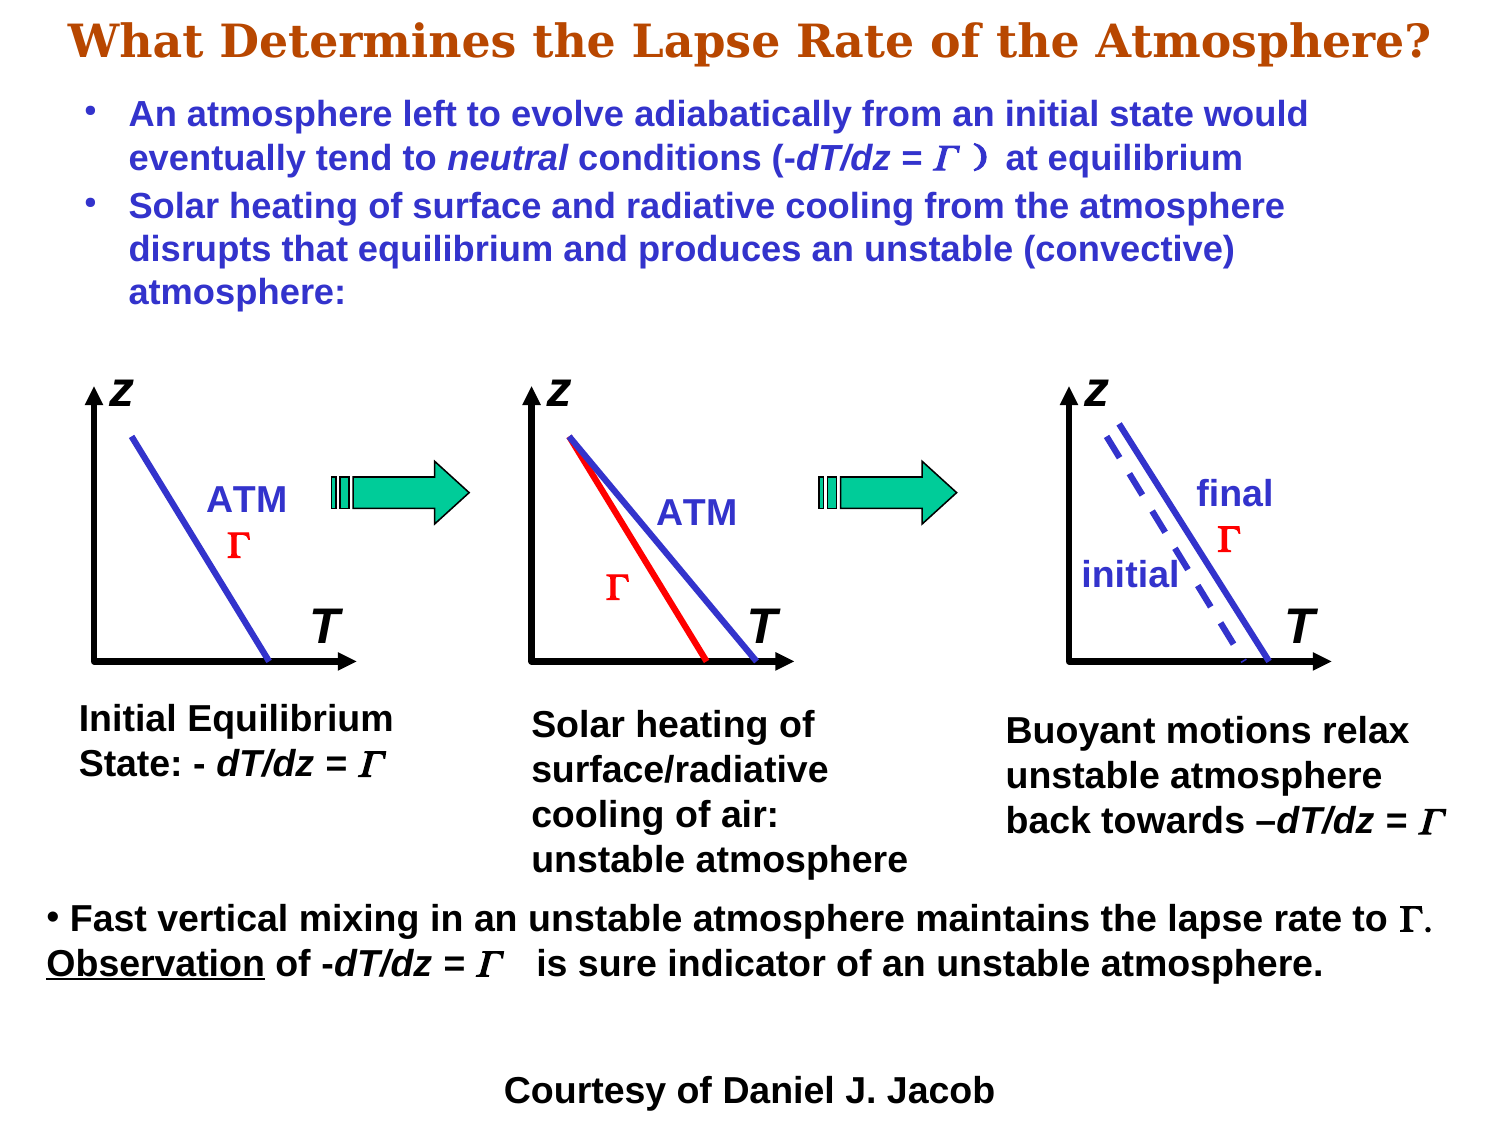

What Determines the Lapse Rate of the Atmosphere?
# An atmosphere left to evolve adiabatically from an initial state would eventually tend to neutral conditions (-dT/dz = at equilibrium
Solar heating of surface and radiative cooling from the atmosphere disrupts that equilibrium and produces an unstable (convective) atmosphere:
z
z
z
final
 
ATM
 
ATM
initial

T
T
T
Initial Equilibrium
State: - dT/dz = 
Solar heating of
surface/radiative cooling of air: unstable atmosphere
Buoyant motions relax
unstable atmosphere
back towards –dT/dz = 
 Fast vertical mixing in an unstable atmosphere maintains the lapse rate to 
Observation of -dT/dz = is sure indicator of an unstable atmosphere.
Courtesy of Daniel J. Jacob